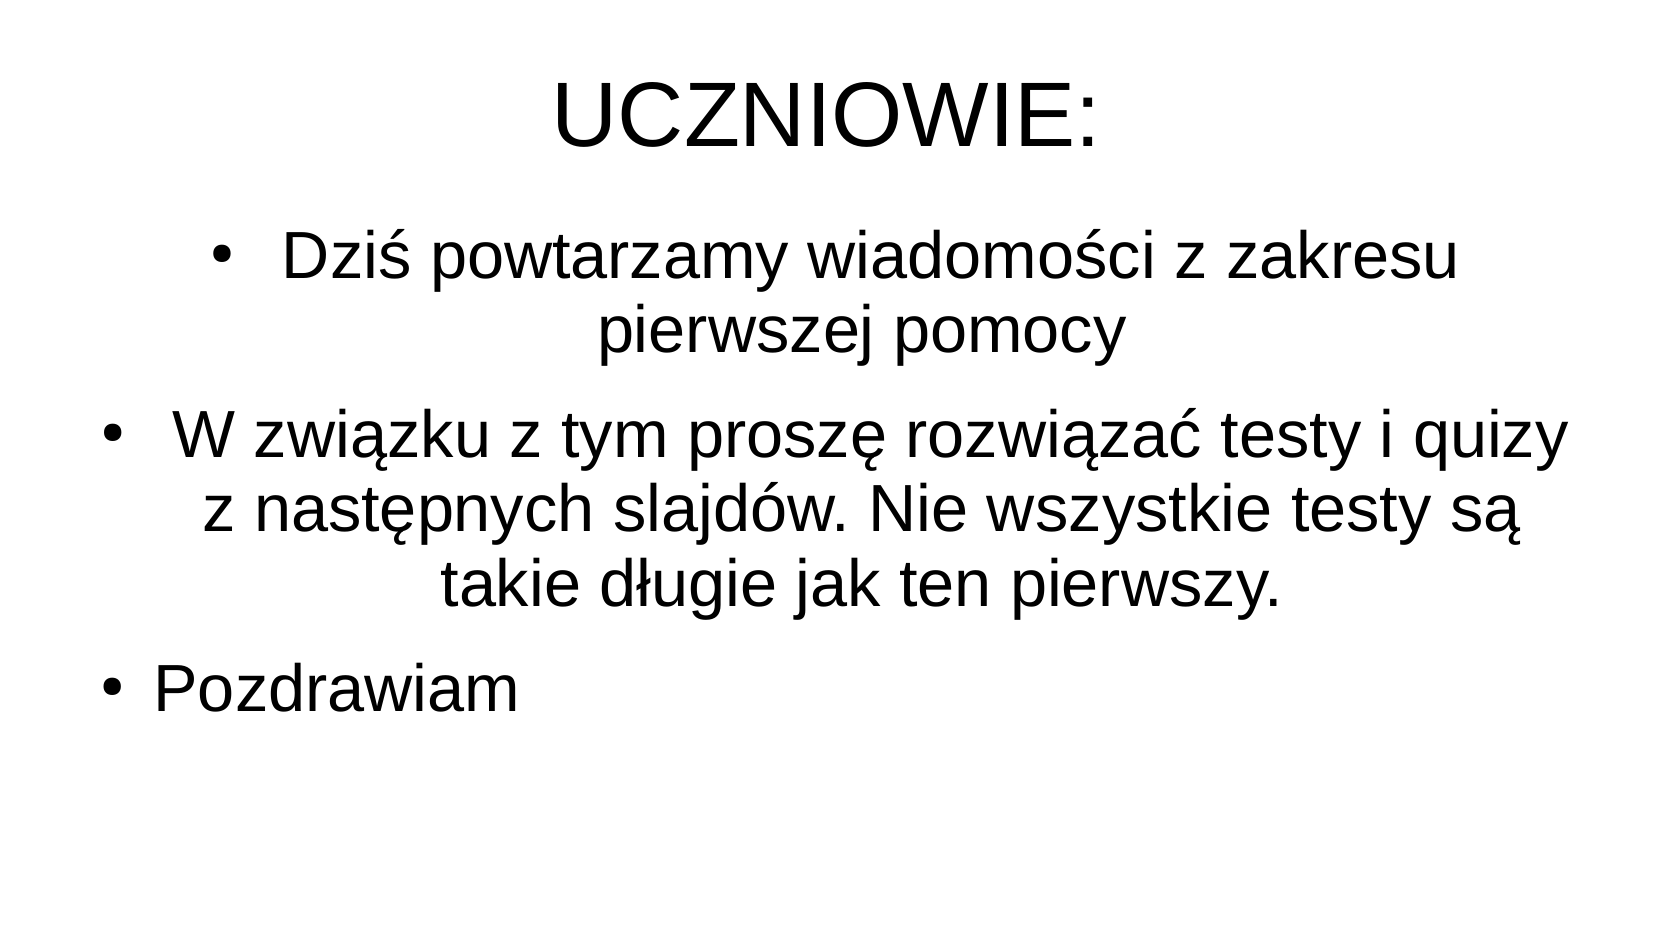

# UCZNIOWIE:
 Dziś powtarzamy wiadomości z zakresu pierwszej pomocy
 W związku z tym proszę rozwiązać testy i quizy z następnych slajdów. Nie wszystkie testy są takie długie jak ten pierwszy.
Pozdrawiam